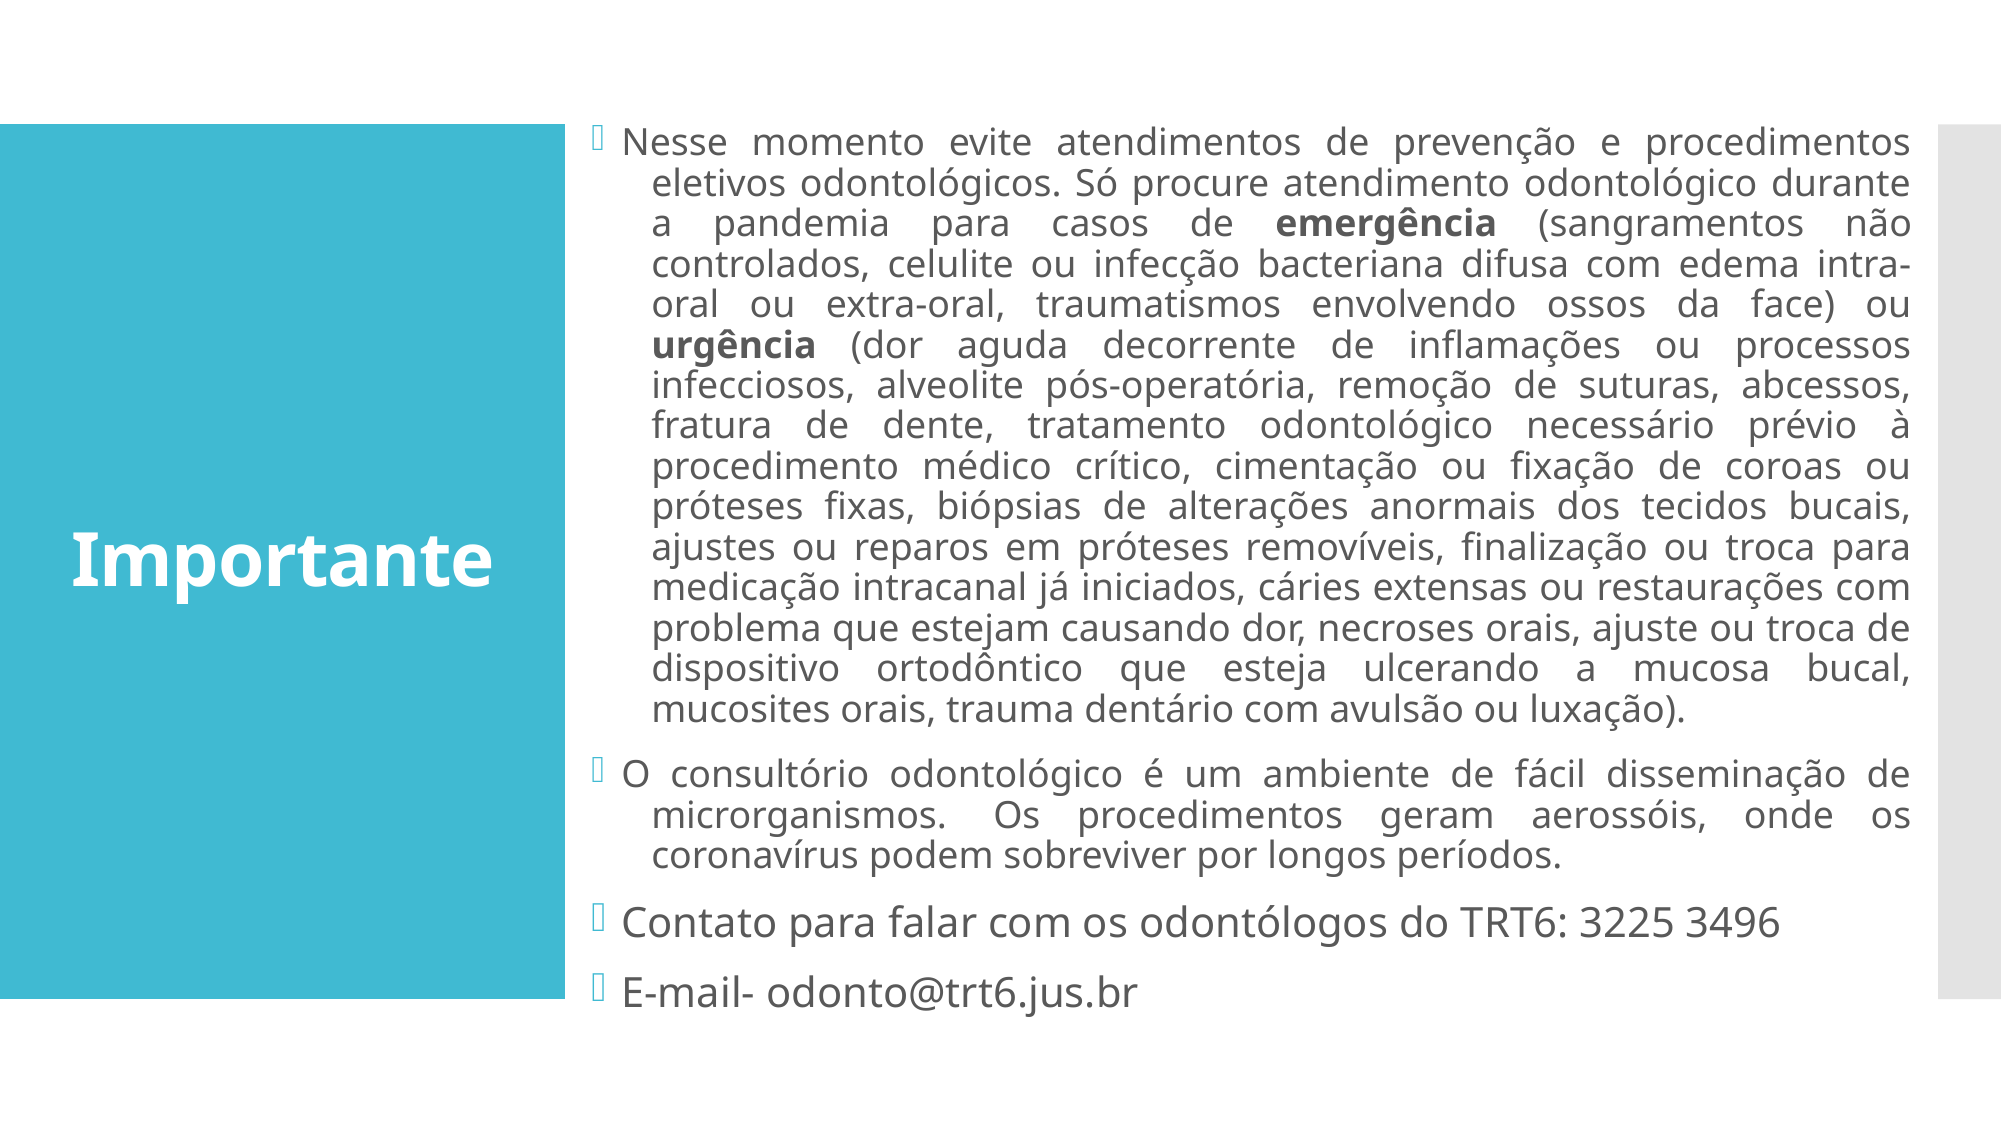

Nesse momento evite atendimentos de prevenção e procedimentos eletivos odontológicos. Só procure atendimento odontológico durante a pandemia para casos de emergência (sangramentos não controlados, celulite ou infecção bacteriana difusa com edema intra-oral ou extra-oral, traumatismos envolvendo ossos da face) ou urgência (dor aguda decorrente de inflamações ou processos infecciosos, alveolite pós-operatória, remoção de suturas, abcessos, fratura de dente, tratamento odontológico necessário prévio à procedimento médico crítico, cimentação ou fixação de coroas ou próteses fixas, biópsias de alterações anormais dos tecidos bucais, ajustes ou reparos em próteses removíveis, finalização ou troca para medicação intracanal já iniciados, cáries extensas ou restaurações com problema que estejam causando dor, necroses orais, ajuste ou troca de dispositivo ortodôntico que esteja ulcerando a mucosa bucal, mucosites orais, trauma dentário com avulsão ou luxação).
O consultório odontológico é um ambiente de fácil disseminação de microrganismos.  Os procedimentos geram aerossóis, onde os coronavírus podem sobreviver por longos períodos.
Contato para falar com os odontólogos do TRT6: 3225 3496
E-mail- odonto@trt6.jus.br
# Importante